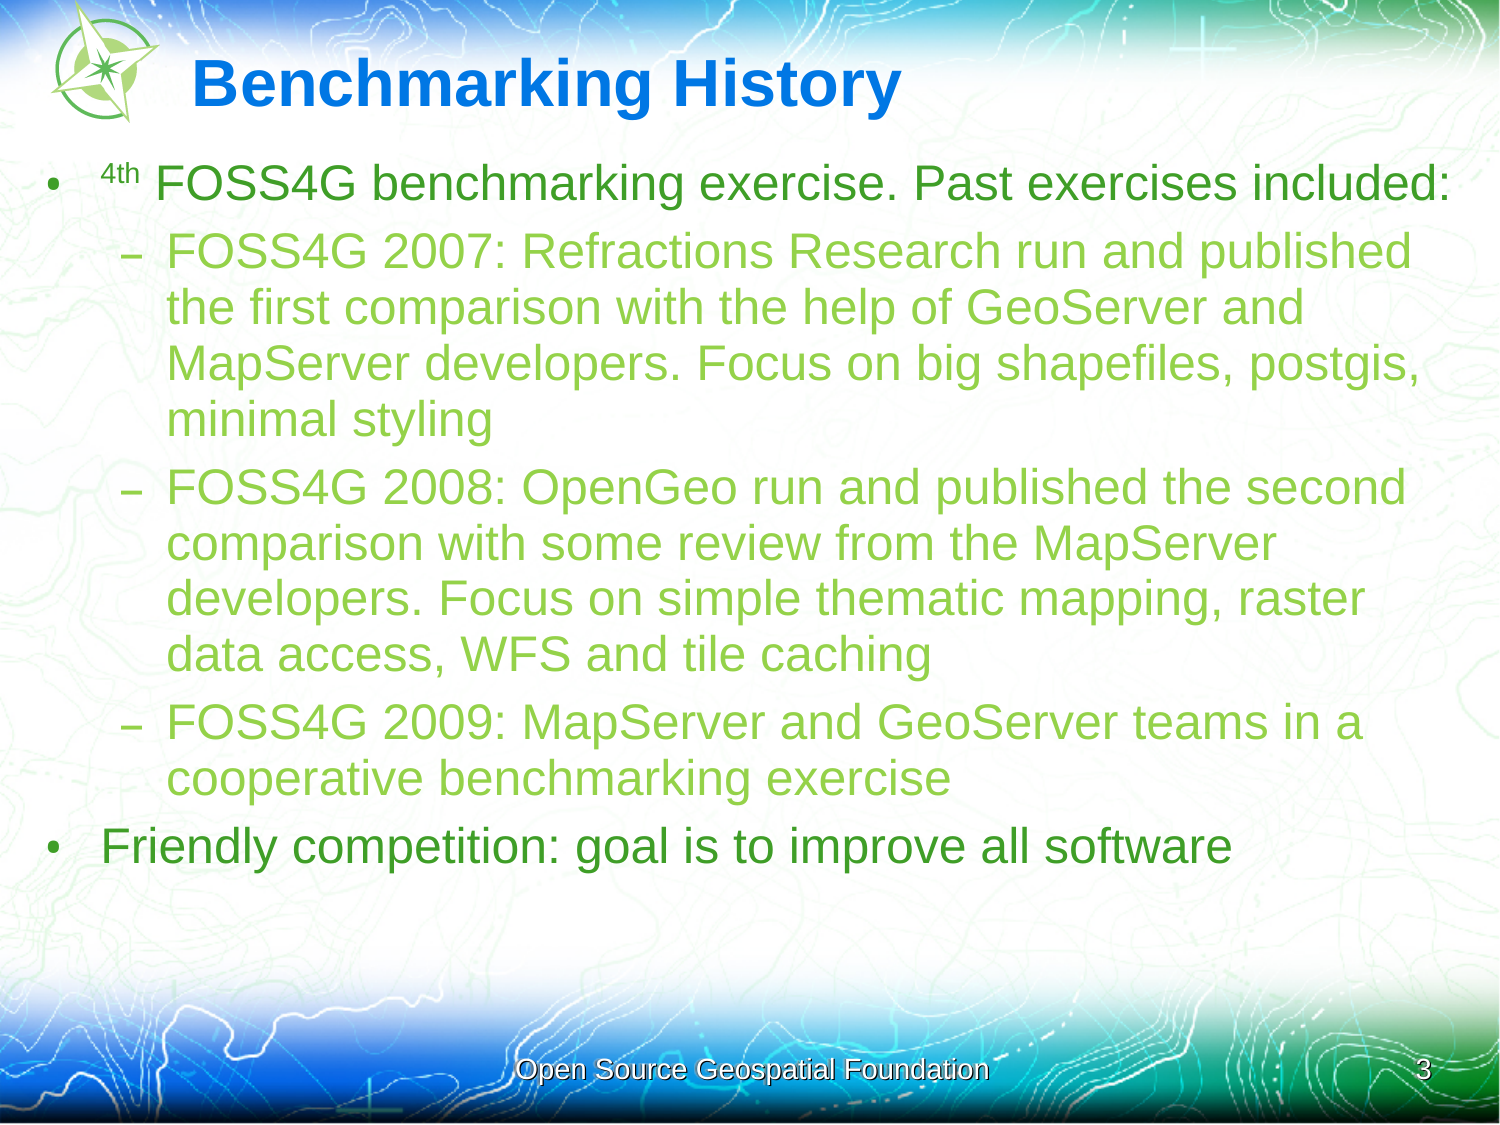

# Benchmarking History
4th FOSS4G benchmarking exercise. Past exercises included:
FOSS4G 2007: Refractions Research run and published the first comparison with the help of GeoServer and MapServer developers. Focus on big shapefiles, postgis, minimal styling
FOSS4G 2008: OpenGeo run and published the second comparison with some review from the MapServer developers. Focus on simple thematic mapping, raster data access, WFS and tile caching
FOSS4G 2009: MapServer and GeoServer teams in a cooperative benchmarking exercise
Friendly competition: goal is to improve all software
Open Source Geospatial Foundation
3